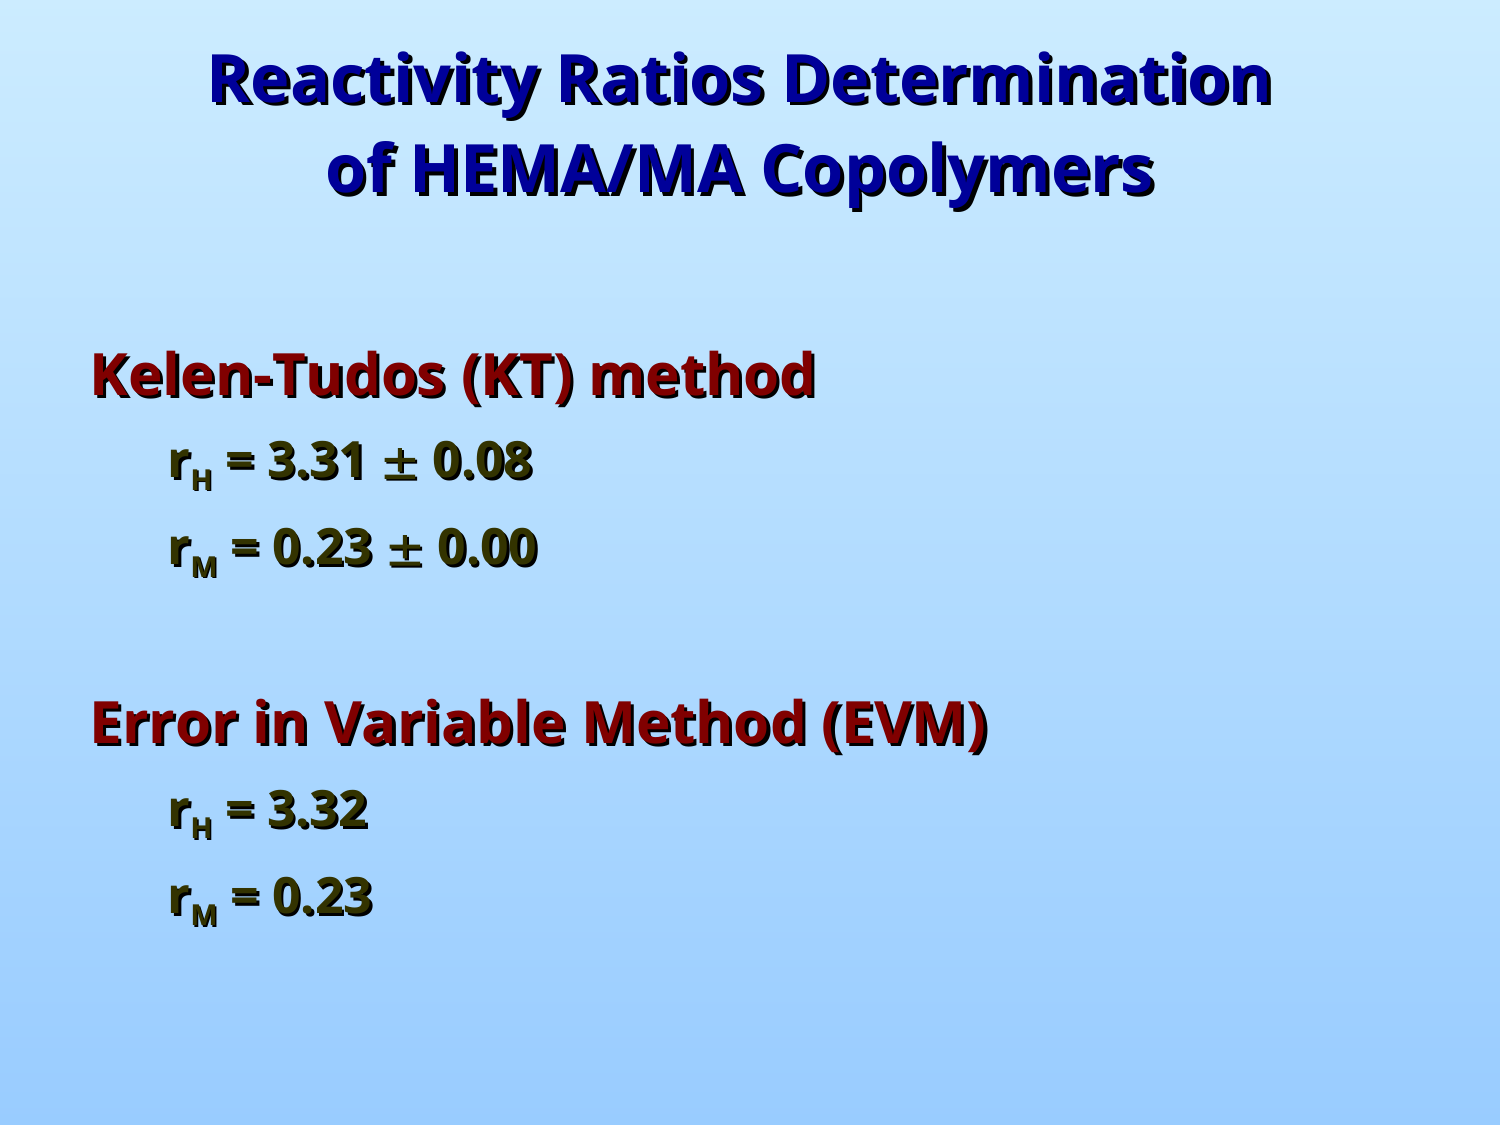

# Reactivity Ratios Determination of HEMA/MA Copolymers
Kelen-Tudos (KT) method
 rH = 3.31  0.08
 rM = 0.23  0.00
Error in Variable Method (EVM)
 rH = 3.32
 rM = 0.23